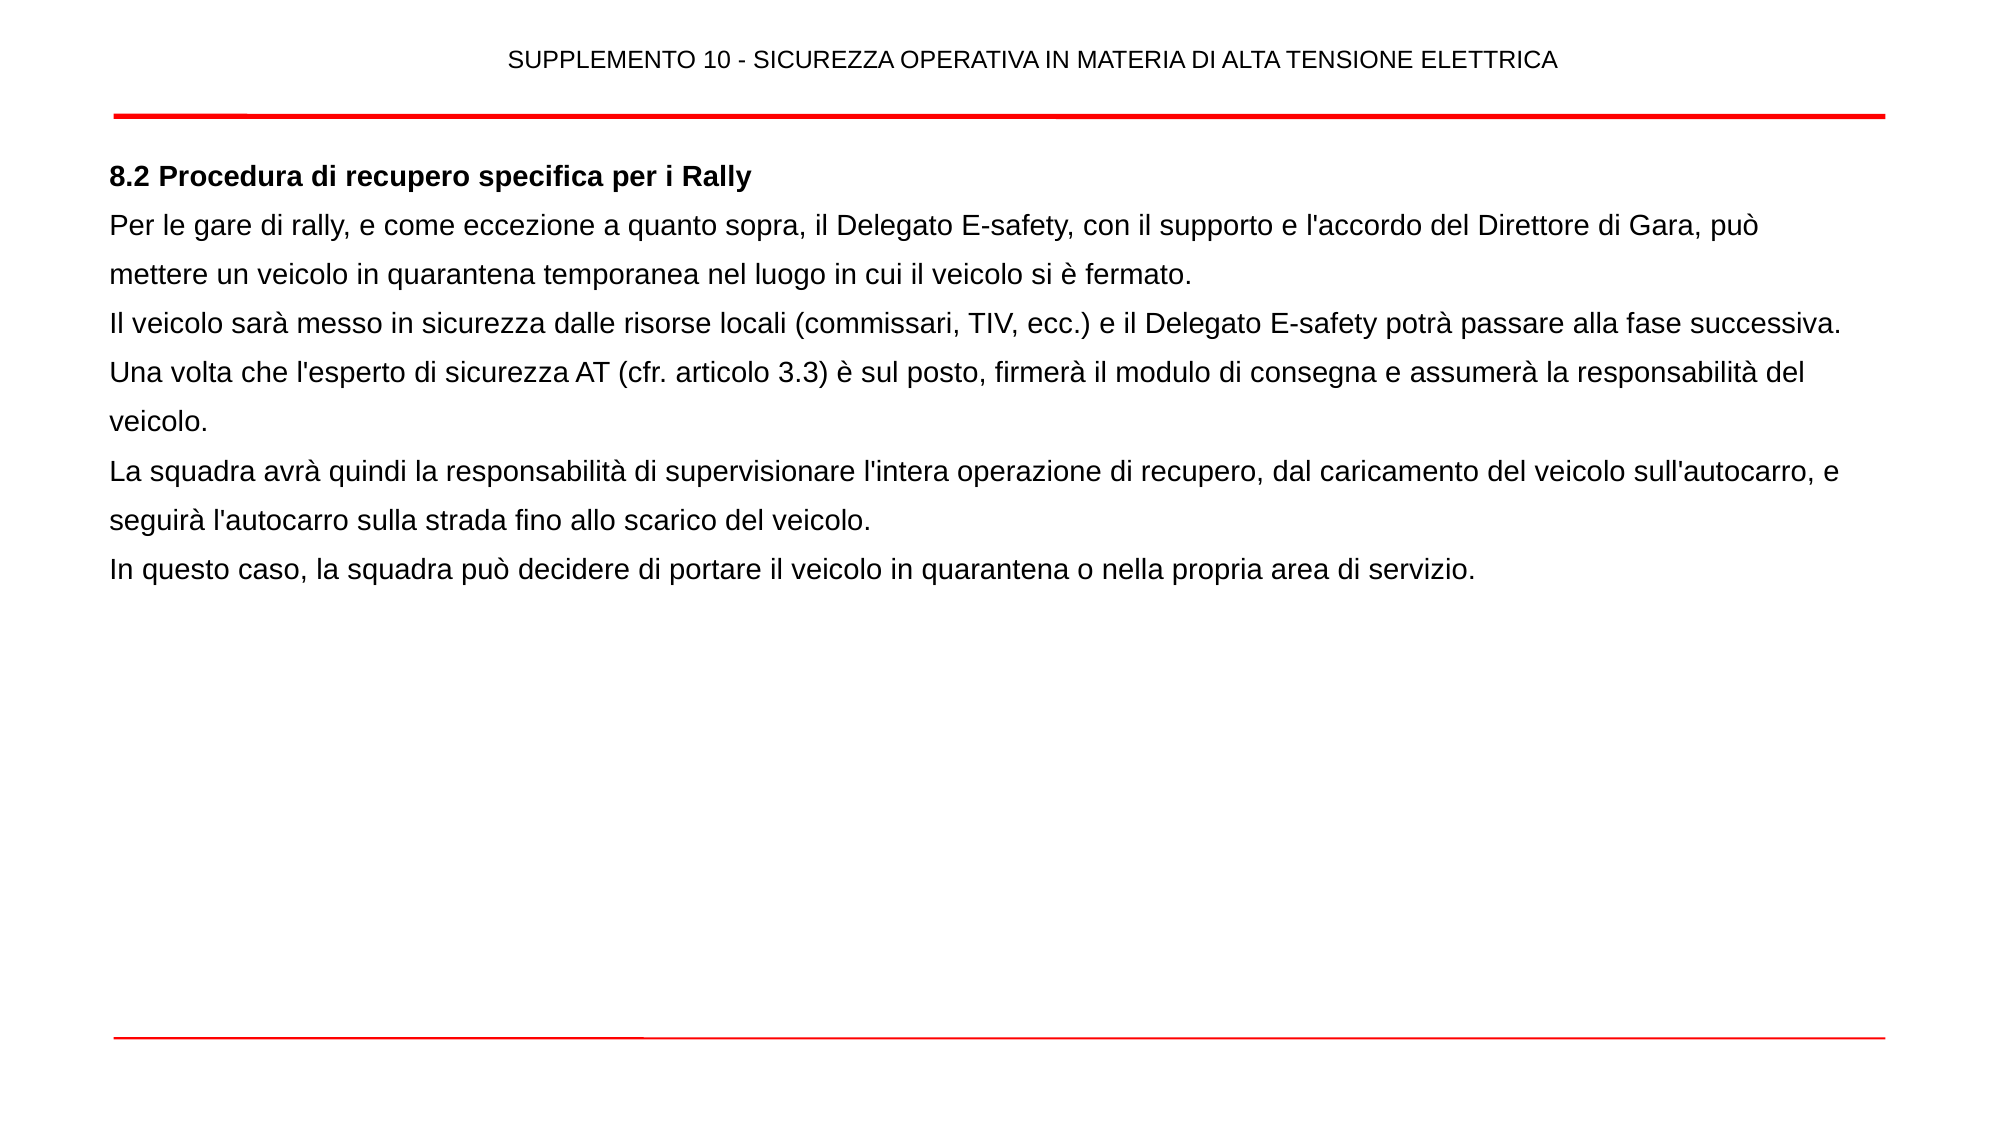

SUPPLEMENTO 10 - SICUREZZA OPERATIVA IN MATERIA DI ALTA TENSIONE ELETTRICA
8.2 Procedura di recupero specifica per i Rally
Per le gare di rally, e come eccezione a quanto sopra, il Delegato E-safety, con il supporto e l'accordo del Direttore di Gara, può mettere un veicolo in quarantena temporanea nel luogo in cui il veicolo si è fermato.
Il veicolo sarà messo in sicurezza dalle risorse locali (commissari, TIV, ecc.) e il Delegato E-safety potrà passare alla fase successiva.
Una volta che l'esperto di sicurezza AT (cfr. articolo 3.3) è sul posto, firmerà il modulo di consegna e assumerà la responsabilità del veicolo.
La squadra avrà quindi la responsabilità di supervisionare l'intera operazione di recupero, dal caricamento del veicolo sull'autocarro, e seguirà l'autocarro sulla strada fino allo scarico del veicolo.
In questo caso, la squadra può decidere di portare il veicolo in quarantena o nella propria area di servizio.